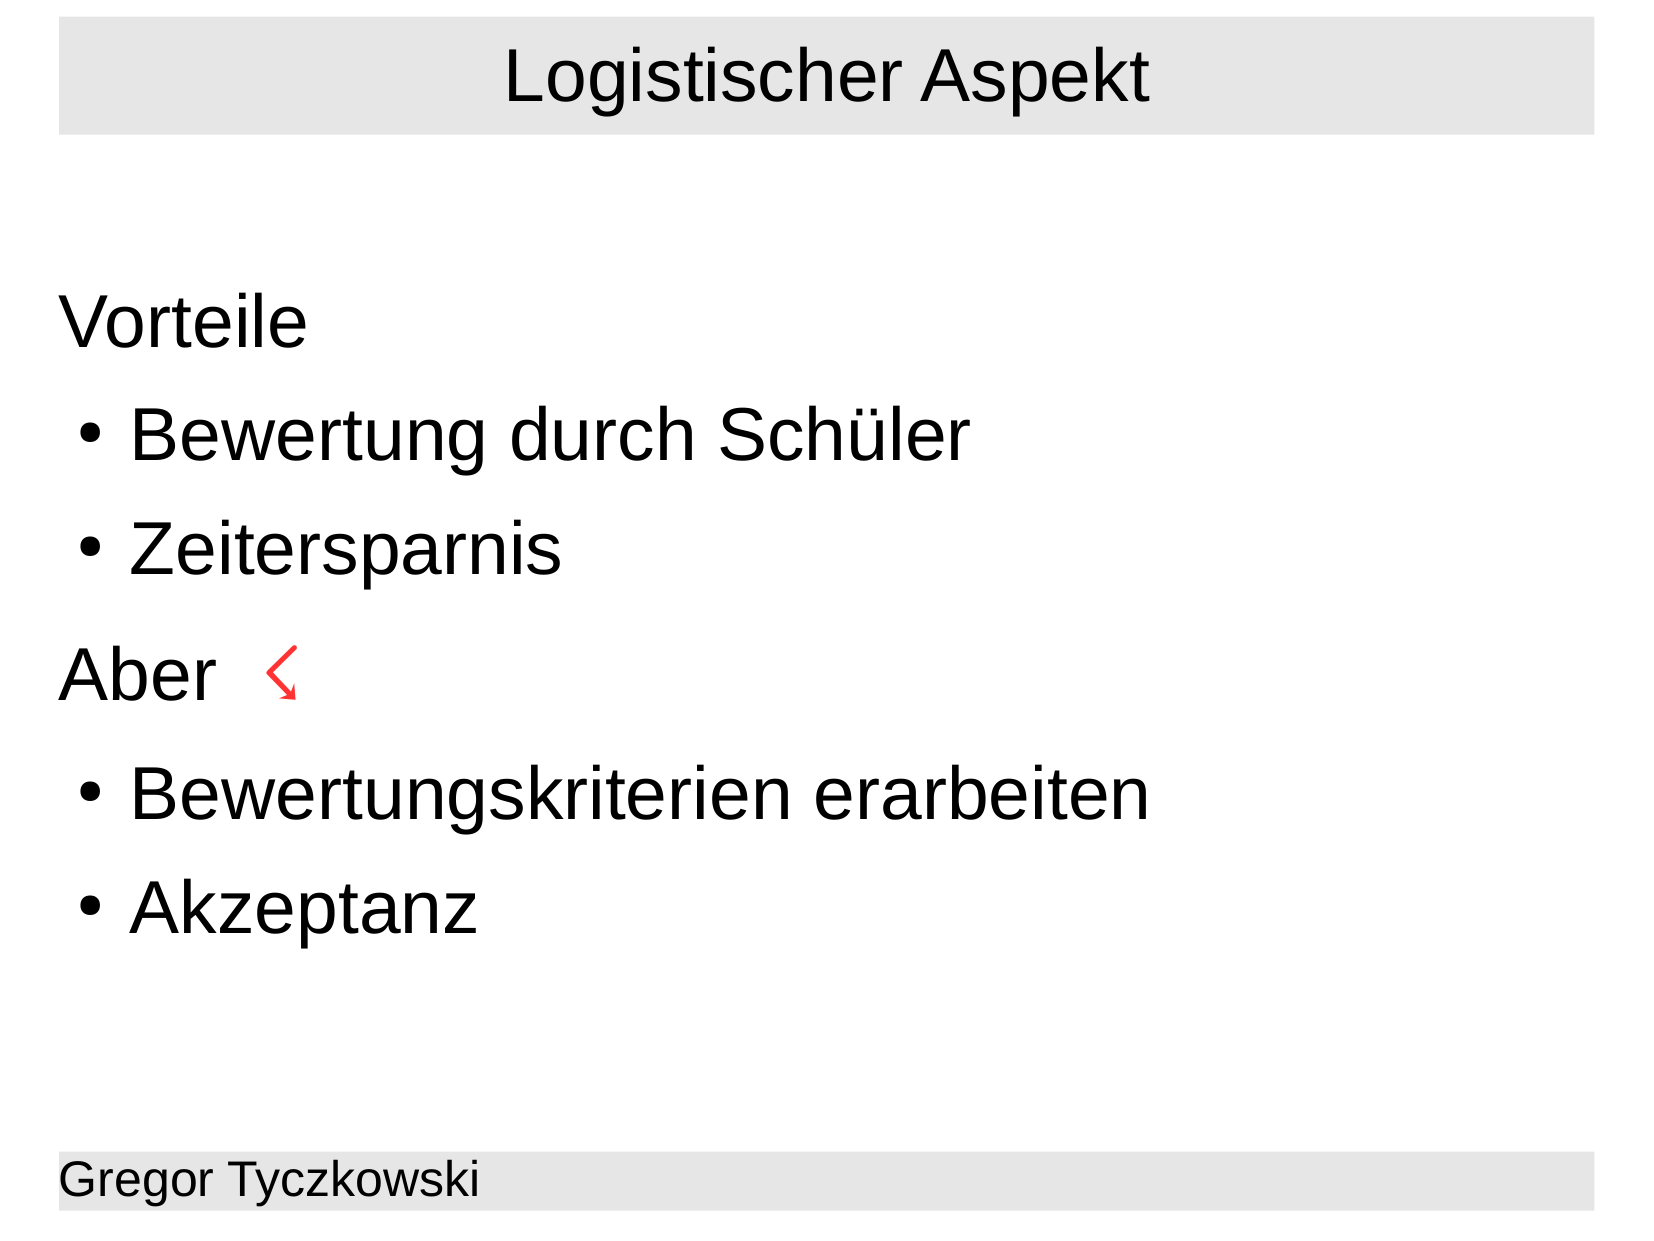

Logistischer Aspekt
Vorteile
Bewertung durch Schüler
Zeitersparnis
Aber ☇
Bewertungskriterien erarbeiten
Akzeptanz
# Gregor Tyczkowski